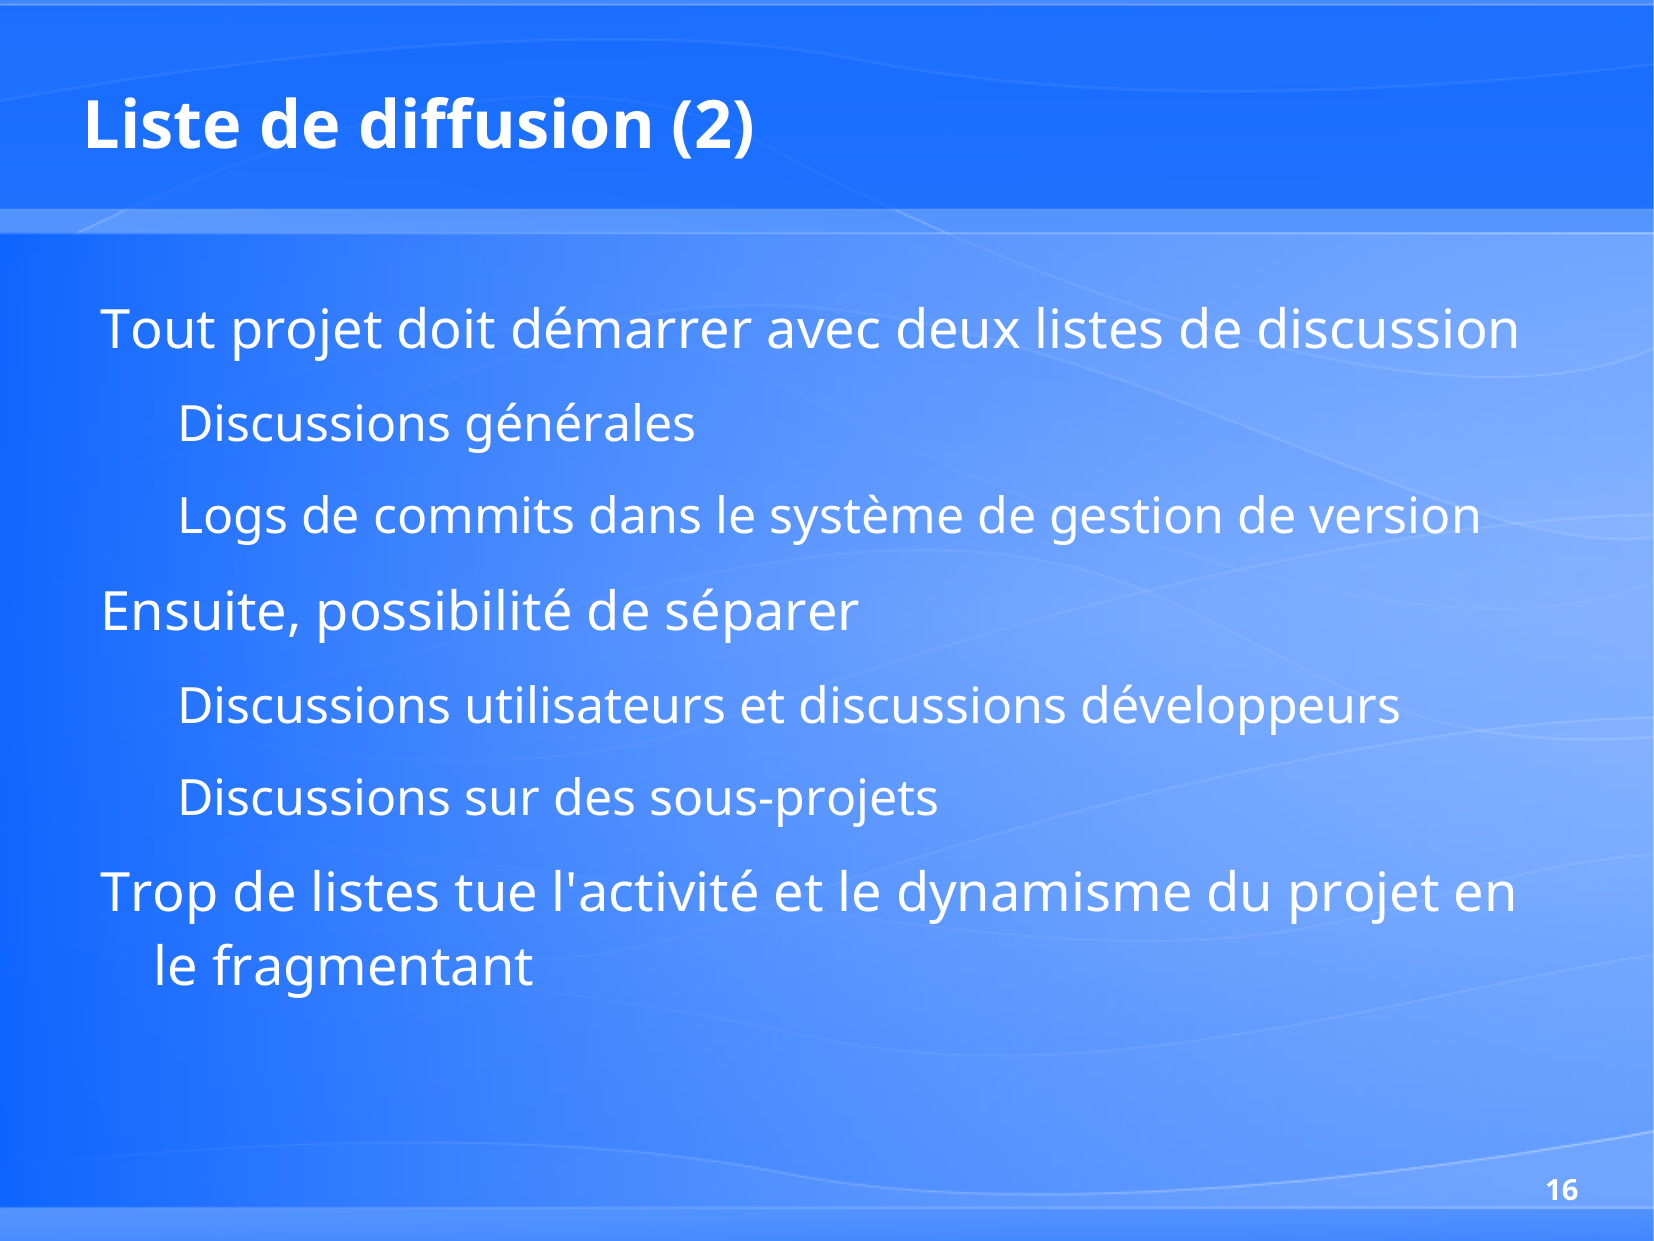

# Liste de diffusion (2)
Tout projet doit démarrer avec deux listes de discussion
Discussions générales
Logs de commits dans le système de gestion de version
Ensuite, possibilité de séparer
Discussions utilisateurs et discussions développeurs
Discussions sur des sous-projets
Trop de listes tue l'activité et le dynamisme du projet en le fragmentant
16